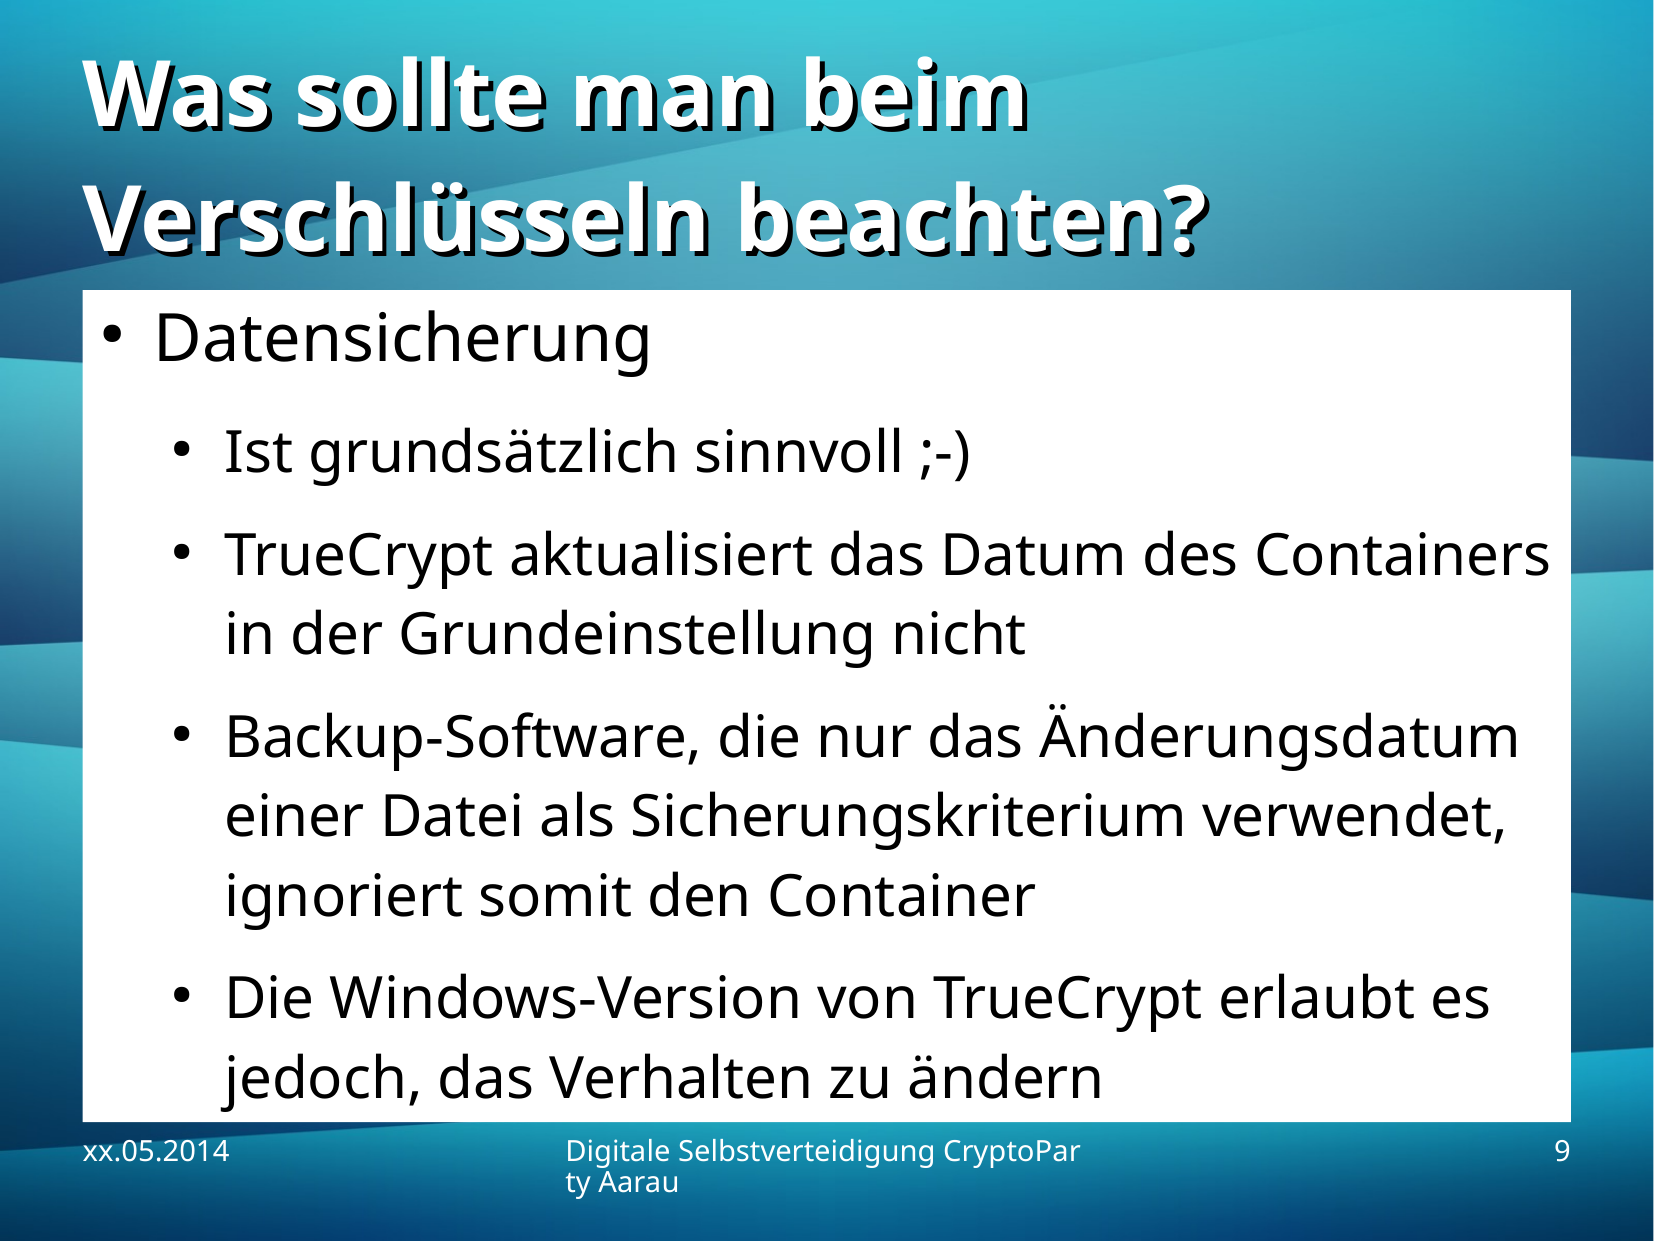

# Was sollte man beim Verschlüsseln beachten?
Datensicherung
Ist grundsätzlich sinnvoll ;-)
TrueCrypt aktualisiert das Datum des Containers in der Grundeinstellung nicht
Backup-Software, die nur das Änderungsdatum einer Datei als Sicherungskriterium verwendet, ignoriert somit den Container
Die Windows-Version von TrueCrypt erlaubt es jedoch, das Verhalten zu ändern
xx.05.2014
Digitale Selbstverteidigung CryptoParty Aarau
9